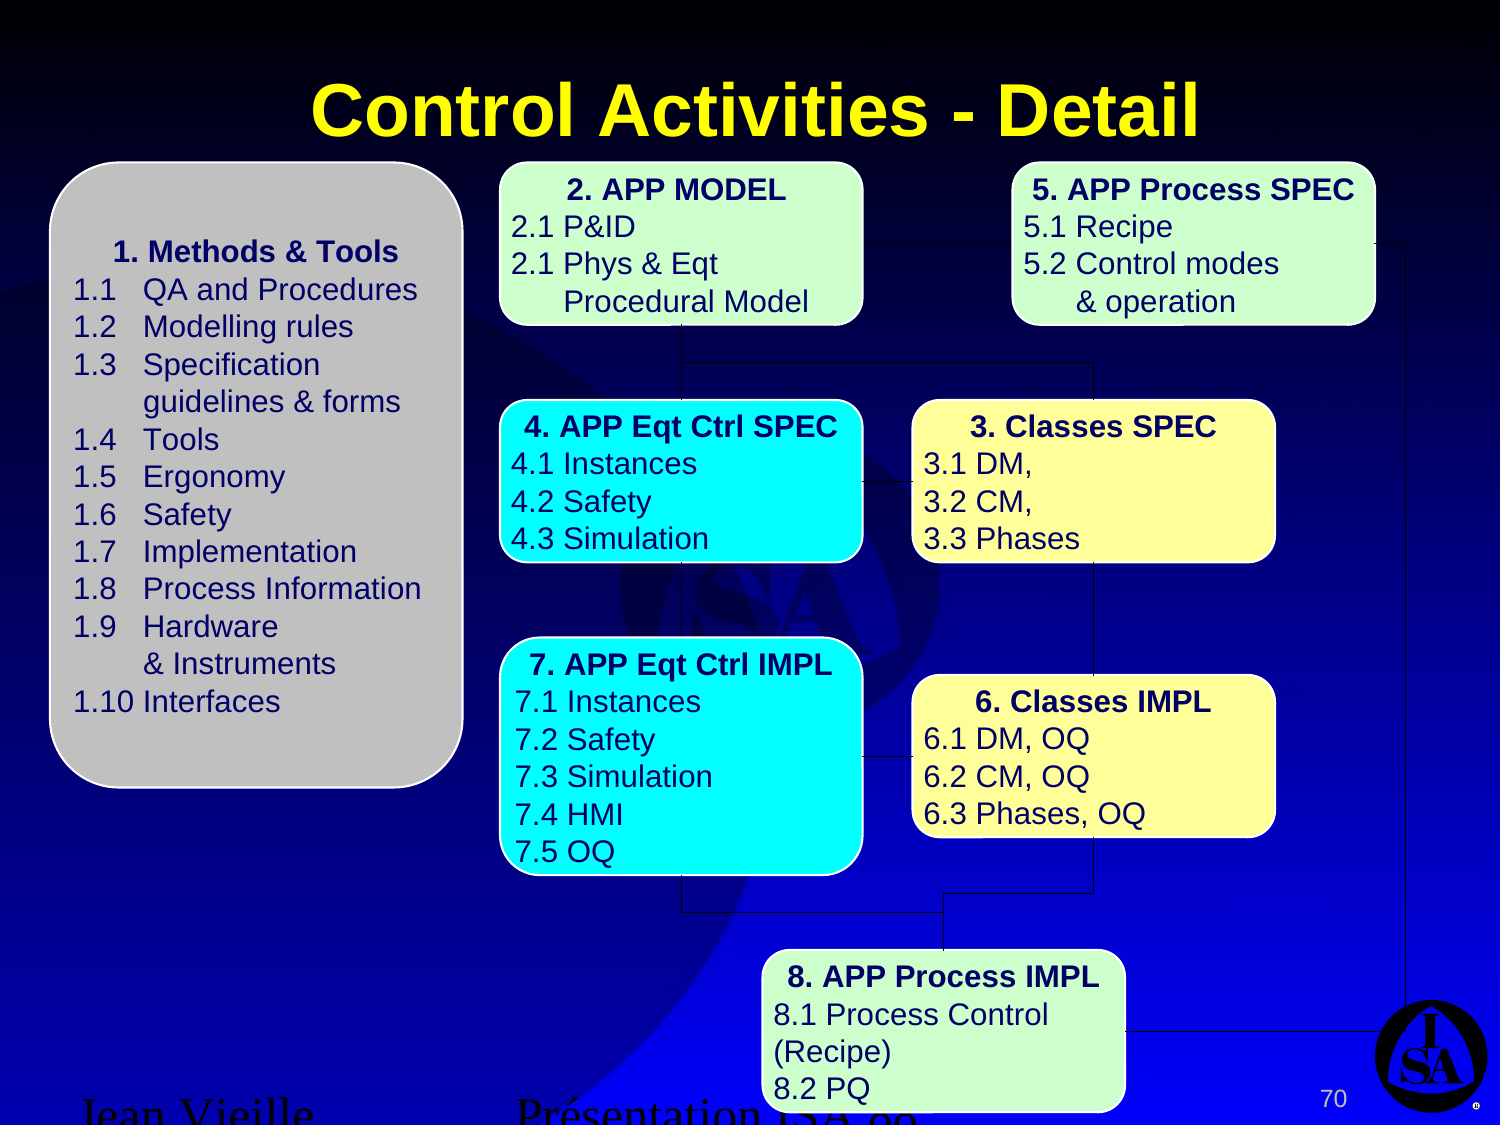

# Control Activities - Detail
1. Methods & Tools
1.1 QA and Procedures
1.2 Modelling rules
1.3 Specification
 guidelines & forms
1.4 Tools
1.5 Ergonomy
1.6 Safety
1.7 Implementation
1.8 Process Information
1.9 Hardware
 & Instruments
1.10 Interfaces
2. APP MODEL
2.1 P&ID
2.1 Phys & Eqt
 Procedural Model
5. APP Process SPEC
5.1 Recipe
5.2 Control modes
 & operation
4. APP Eqt Ctrl SPEC
4.1 Instances
4.2 Safety
4.3 Simulation
3. Classes SPEC
3.1 DM,
3.2 CM,
3.3 Phases
7. APP Eqt Ctrl IMPL
7.1 Instances
7.2 Safety
7.3 Simulation
7.4 HMI
7.5 OQ
6. Classes IMPL
6.1 DM, OQ
6.2 CM, OQ
6.3 Phases, OQ
8. APP Process IMPL
8.1 Process Control (Recipe)
8.2 PQ